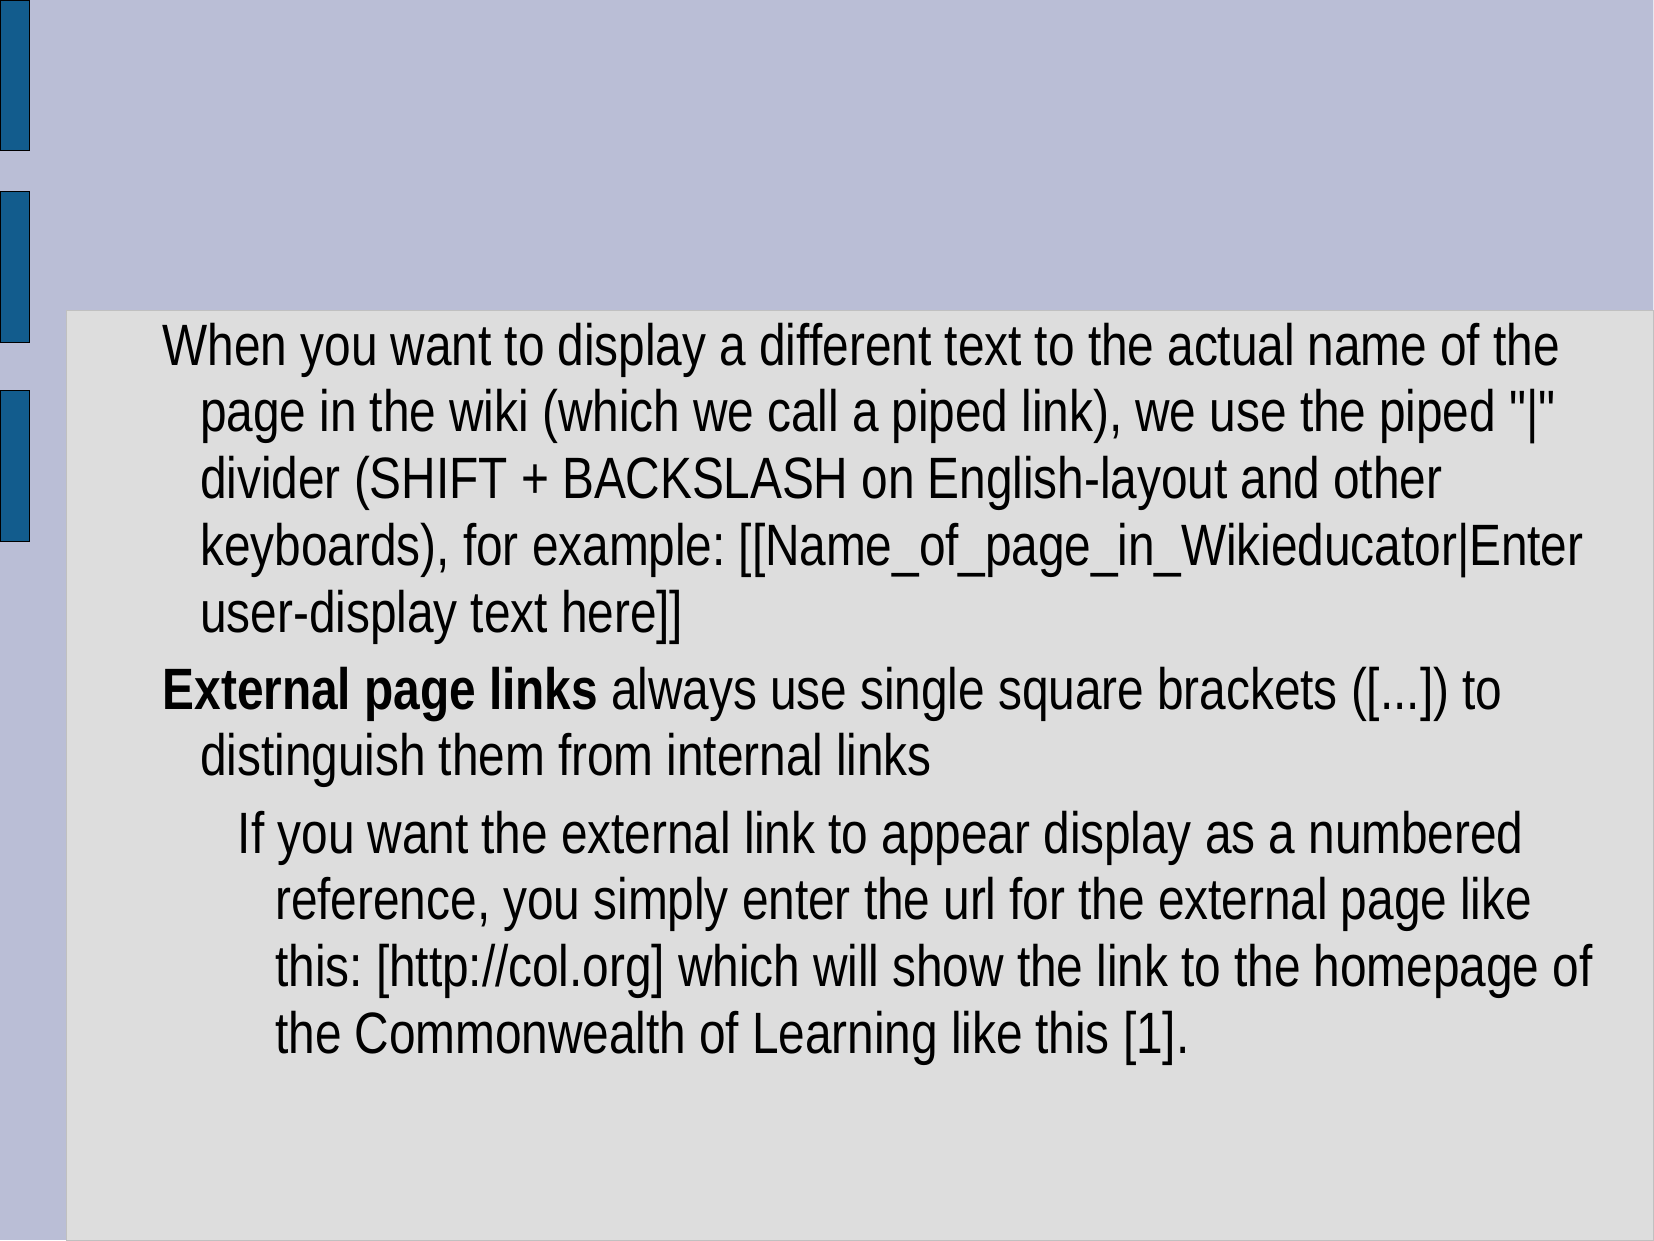

# When you want to display a different text to the actual name of the page in the wiki (which we call a piped link), we use the piped "|" divider (SHIFT + BACKSLASH on English-layout and other keyboards), for example: [[Name_of_page_in_Wikieducator|Enter user-display text here]]
External page links always use single square brackets ([...]) to distinguish them from internal links
If you want the external link to appear display as a numbered reference, you simply enter the url for the external page like this: [http://col.org] which will show the link to the homepage of the Commonwealth of Learning like this [1].